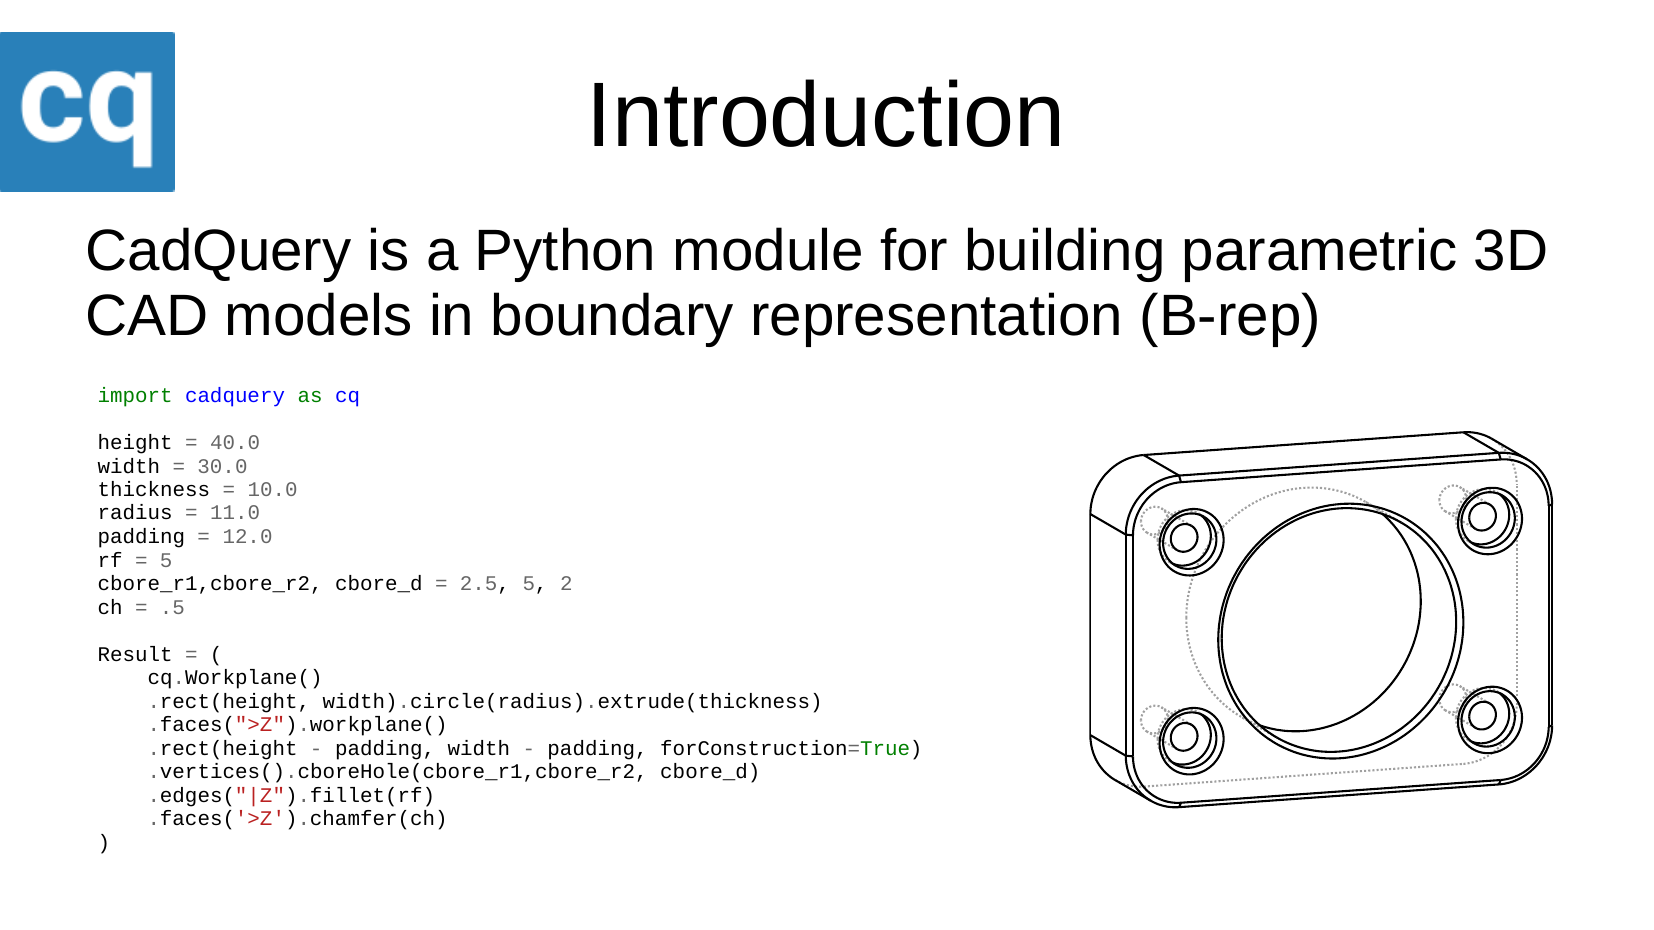

# Introduction
CadQuery is a Python module for building parametric 3D CAD models in boundary representation (B-rep)
import cadquery as cq
height = 40.0
width = 30.0
thickness = 10.0
radius = 11.0
padding = 12.0
rf = 5
cbore_r1,cbore_r2, cbore_d = 2.5, 5, 2
ch = .5
Result = (
 cq.Workplane()
 .rect(height, width).circle(radius).extrude(thickness)
 .faces(">Z").workplane()
 .rect(height - padding, width - padding, forConstruction=True)
 .vertices().cboreHole(cbore_r1,cbore_r2, cbore_d)
 .edges("|Z").fillet(rf)
 .faces('>Z').chamfer(ch)
)